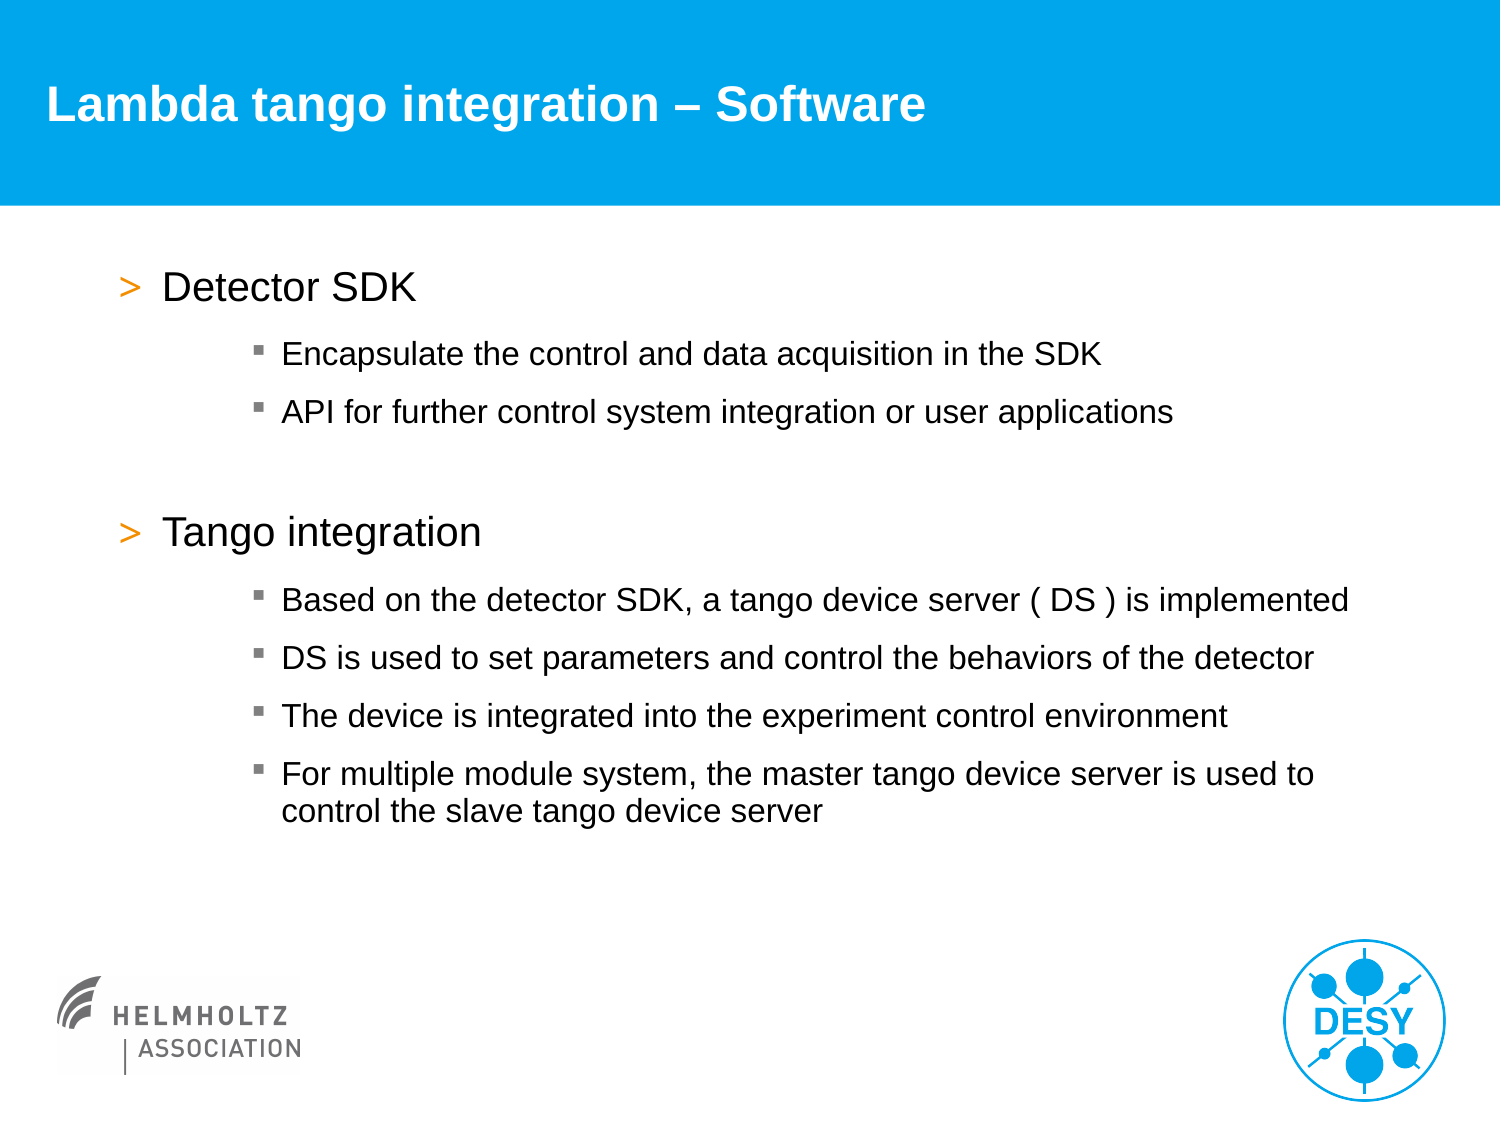

# Lambda tango integration – Software
Detector SDK
Encapsulate the control and data acquisition in the SDK
API for further control system integration or user applications
Tango integration
Based on the detector SDK, a tango device server ( DS ) is implemented
DS is used to set parameters and control the behaviors of the detector
The device is integrated into the experiment control environment
For multiple module system, the master tango device server is used to control the slave tango device server